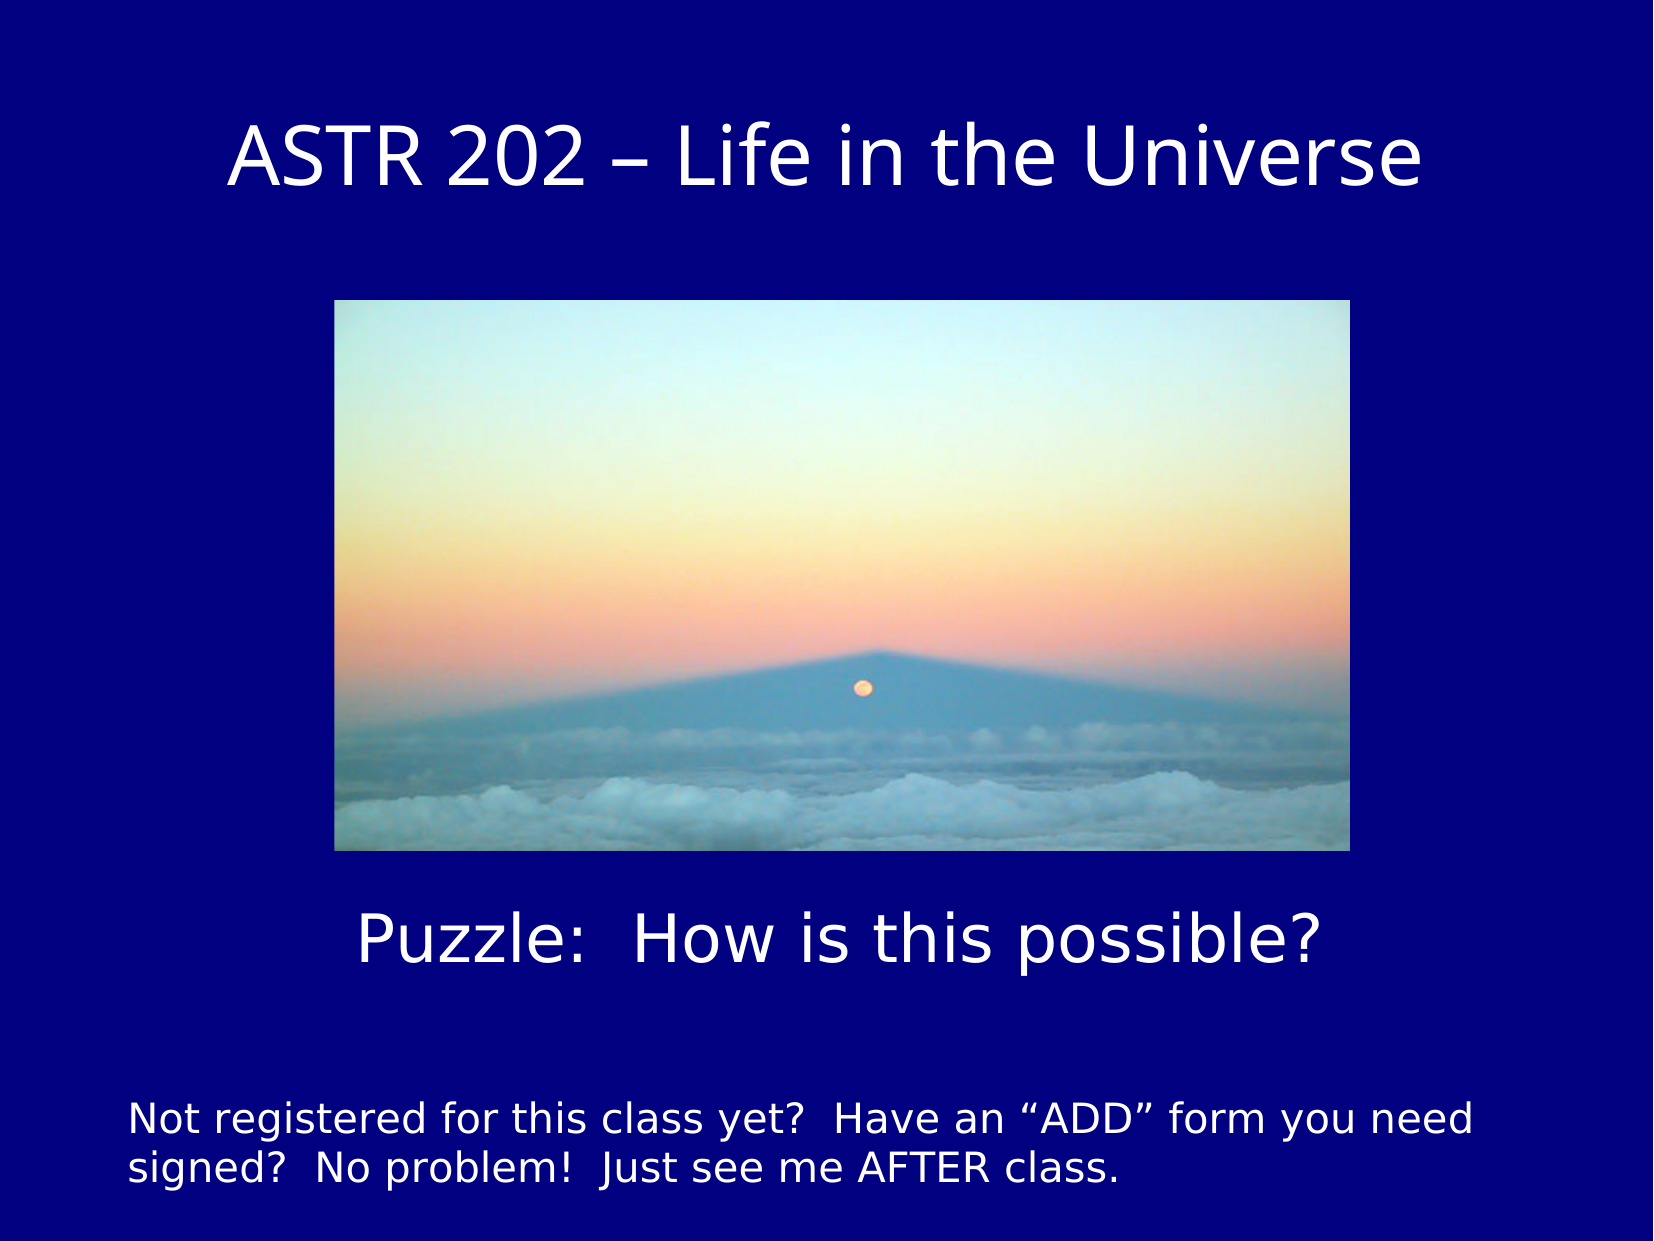

# ASTR 202 – Life in the Universe
Puzzle: How is this possible?
Not registered for this class yet? Have an “ADD” form you need signed? No problem! Just see me AFTER class.